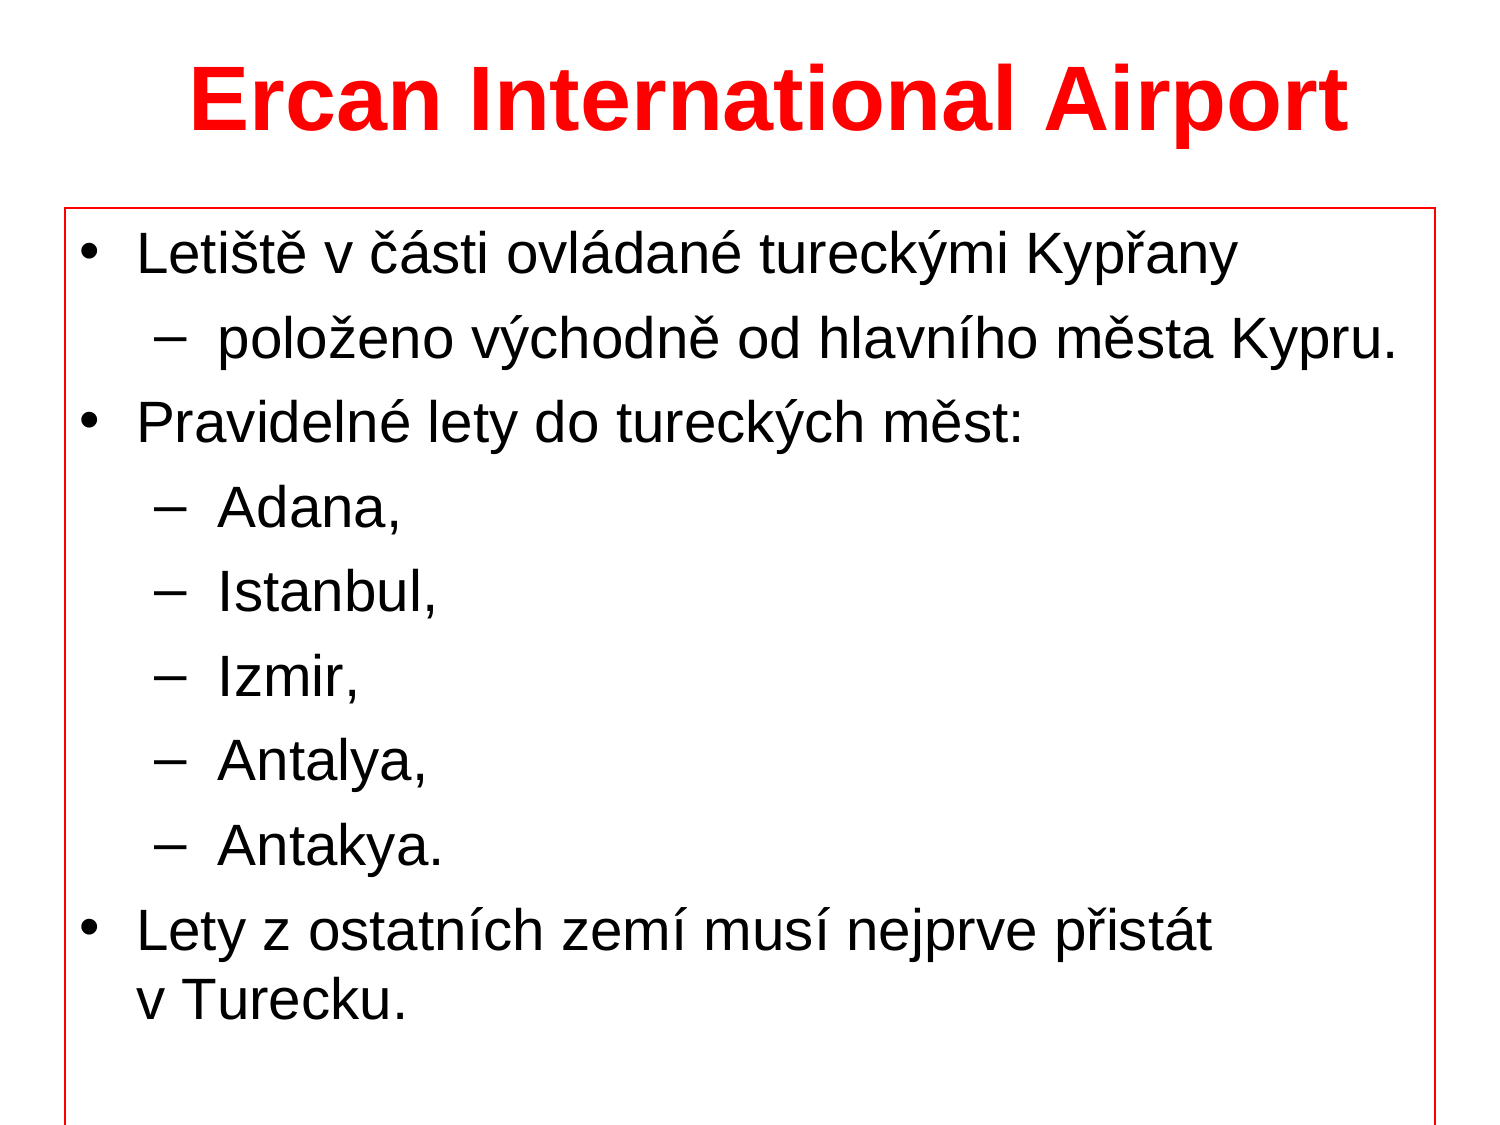

# Ercan International Airport
Letiště v části ovládané tureckými Kypřany
 položeno východně od hlavního města Kypru.
Pravidelné lety do tureckých měst:
 Adana,
 Istanbul,
 Izmir,
 Antalya,
 Antakya.
Lety z ostatních zemí musí nejprve přistát
v Turecku.